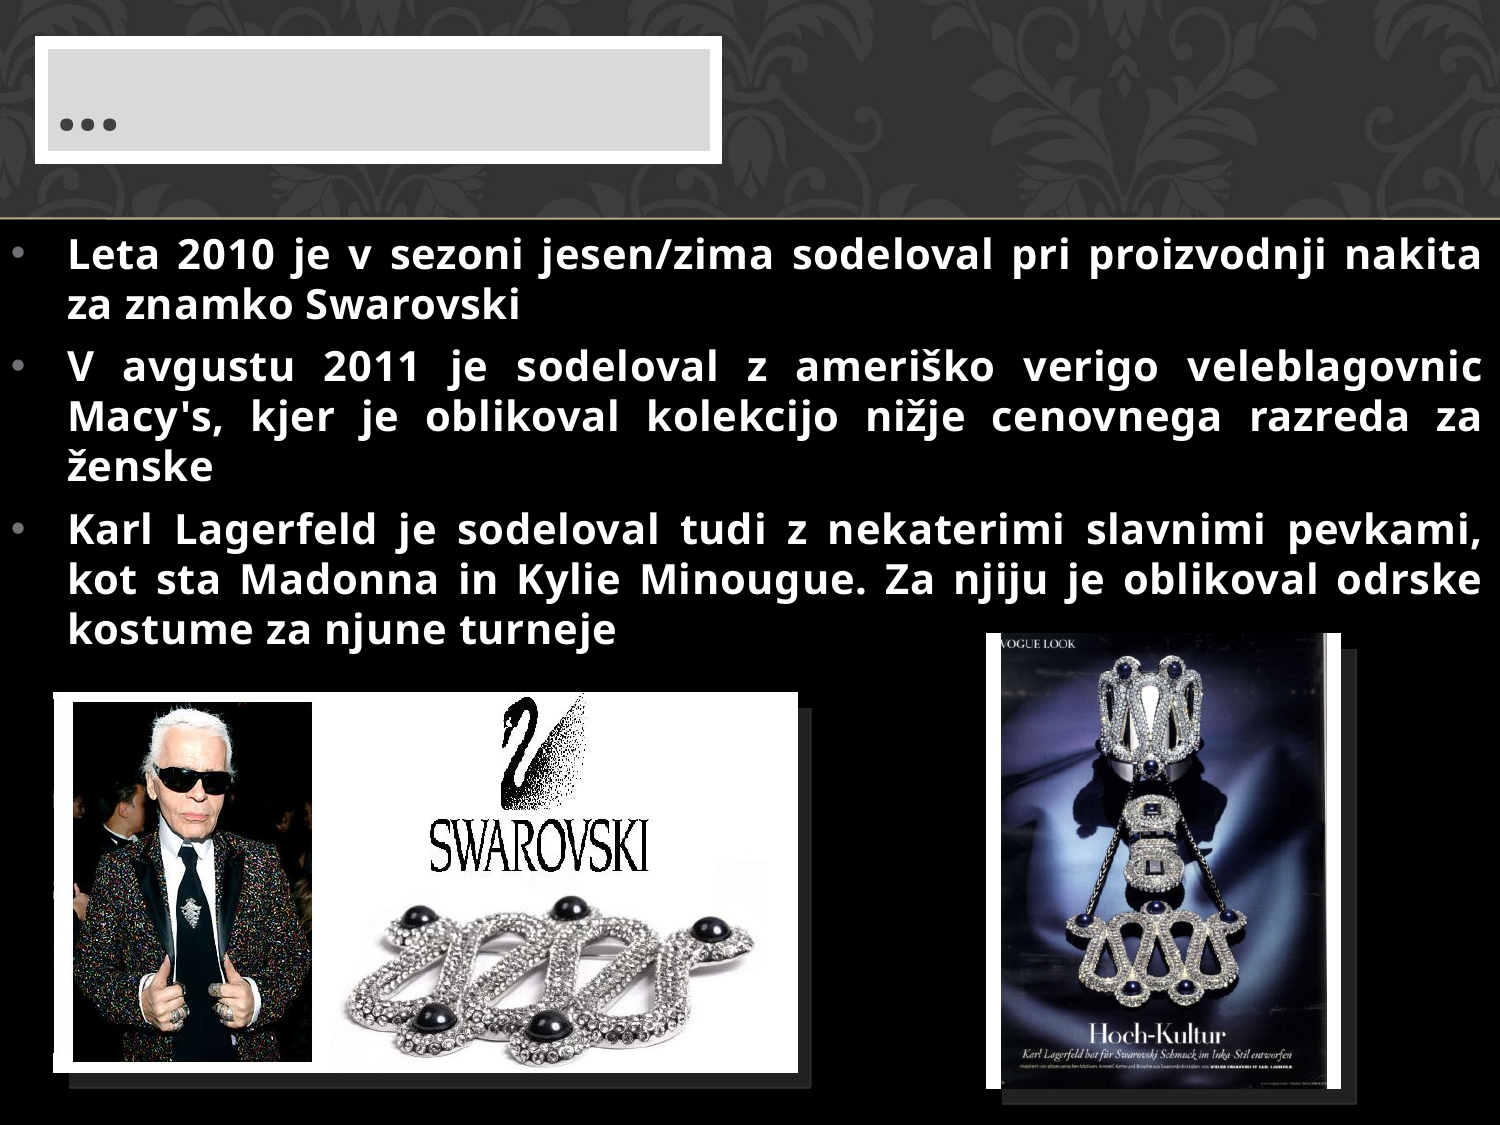

...
# Leta 2010 je v sezoni jesen/zima sodeloval pri proizvodnji nakita za znamko Swarovski
V avgustu 2011 je sodeloval z ameriško verigo veleblagovnic Macy's, kjer je oblikoval kolekcijo nižje cenovnega razreda za ženske
Karl Lagerfeld je sodeloval tudi z nekaterimi slavnimi pevkami, kot sta Madonna in Kylie Minougue. Za njiju je oblikoval odrske kostume za njune turneje